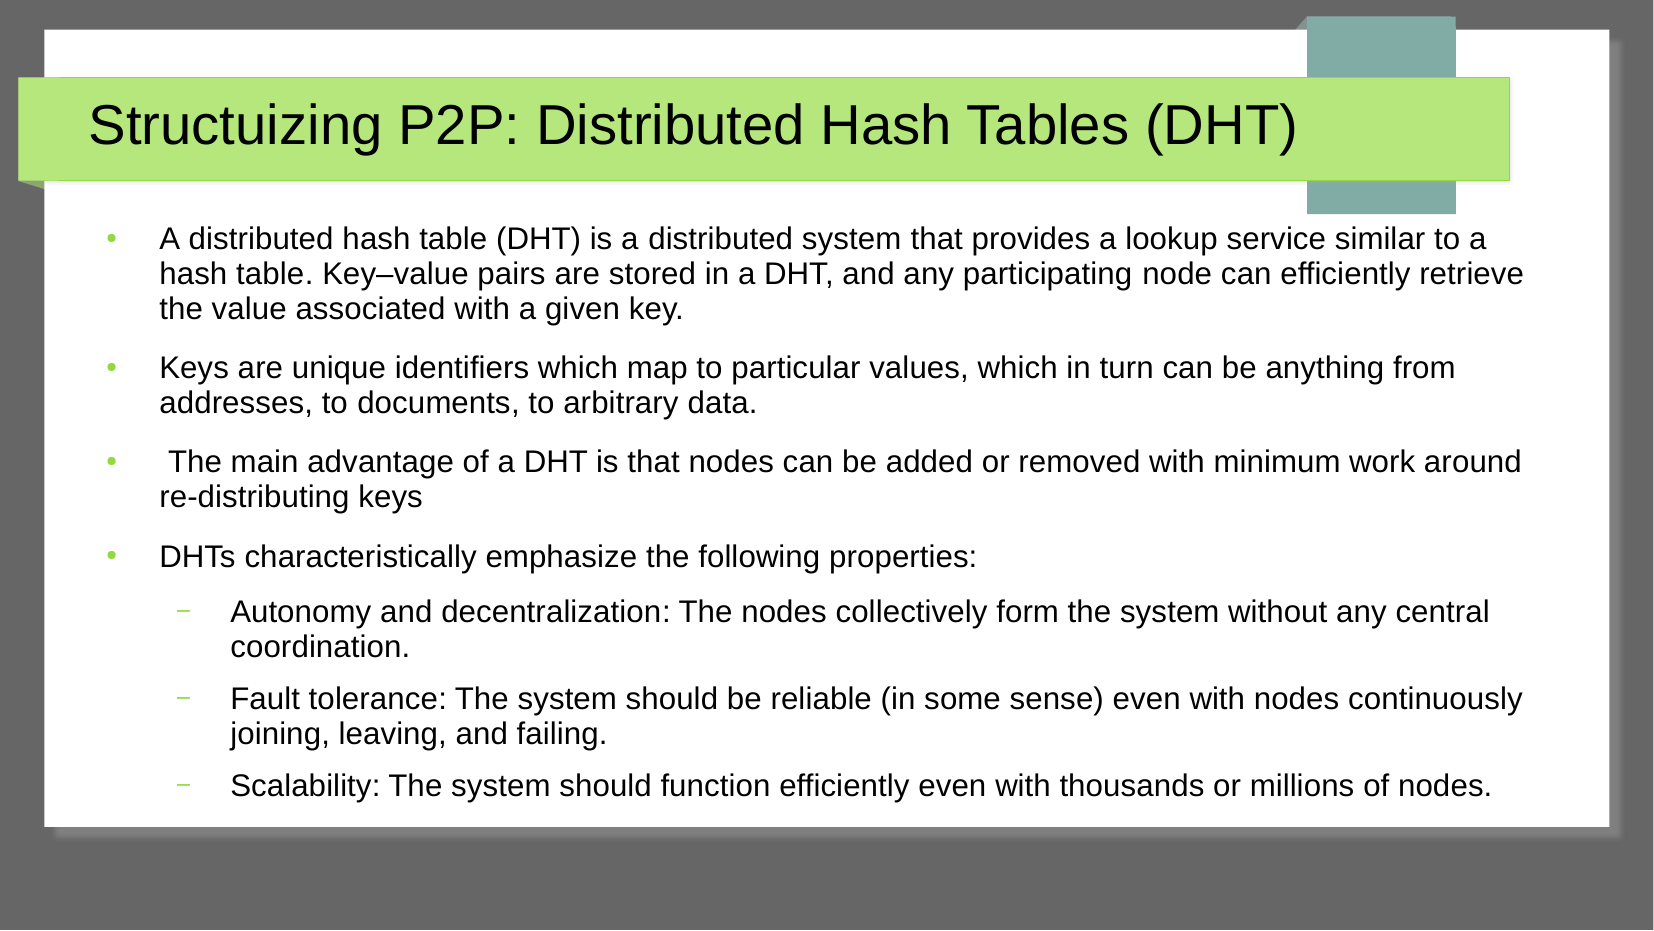

# Structuizing P2P: Distributed Hash Tables (DHT)
A distributed hash table (DHT) is a distributed system that provides a lookup service similar to a hash table. Key–value pairs are stored in a DHT, and any participating node can efficiently retrieve the value associated with a given key.
Keys are unique identifiers which map to particular values, which in turn can be anything from addresses, to documents, to arbitrary data.
 The main advantage of a DHT is that nodes can be added or removed with minimum work around re-distributing keys
DHTs characteristically emphasize the following properties:
Autonomy and decentralization: The nodes collectively form the system without any central coordination.
Fault tolerance: The system should be reliable (in some sense) even with nodes continuously joining, leaving, and failing.
Scalability: The system should function efficiently even with thousands or millions of nodes.